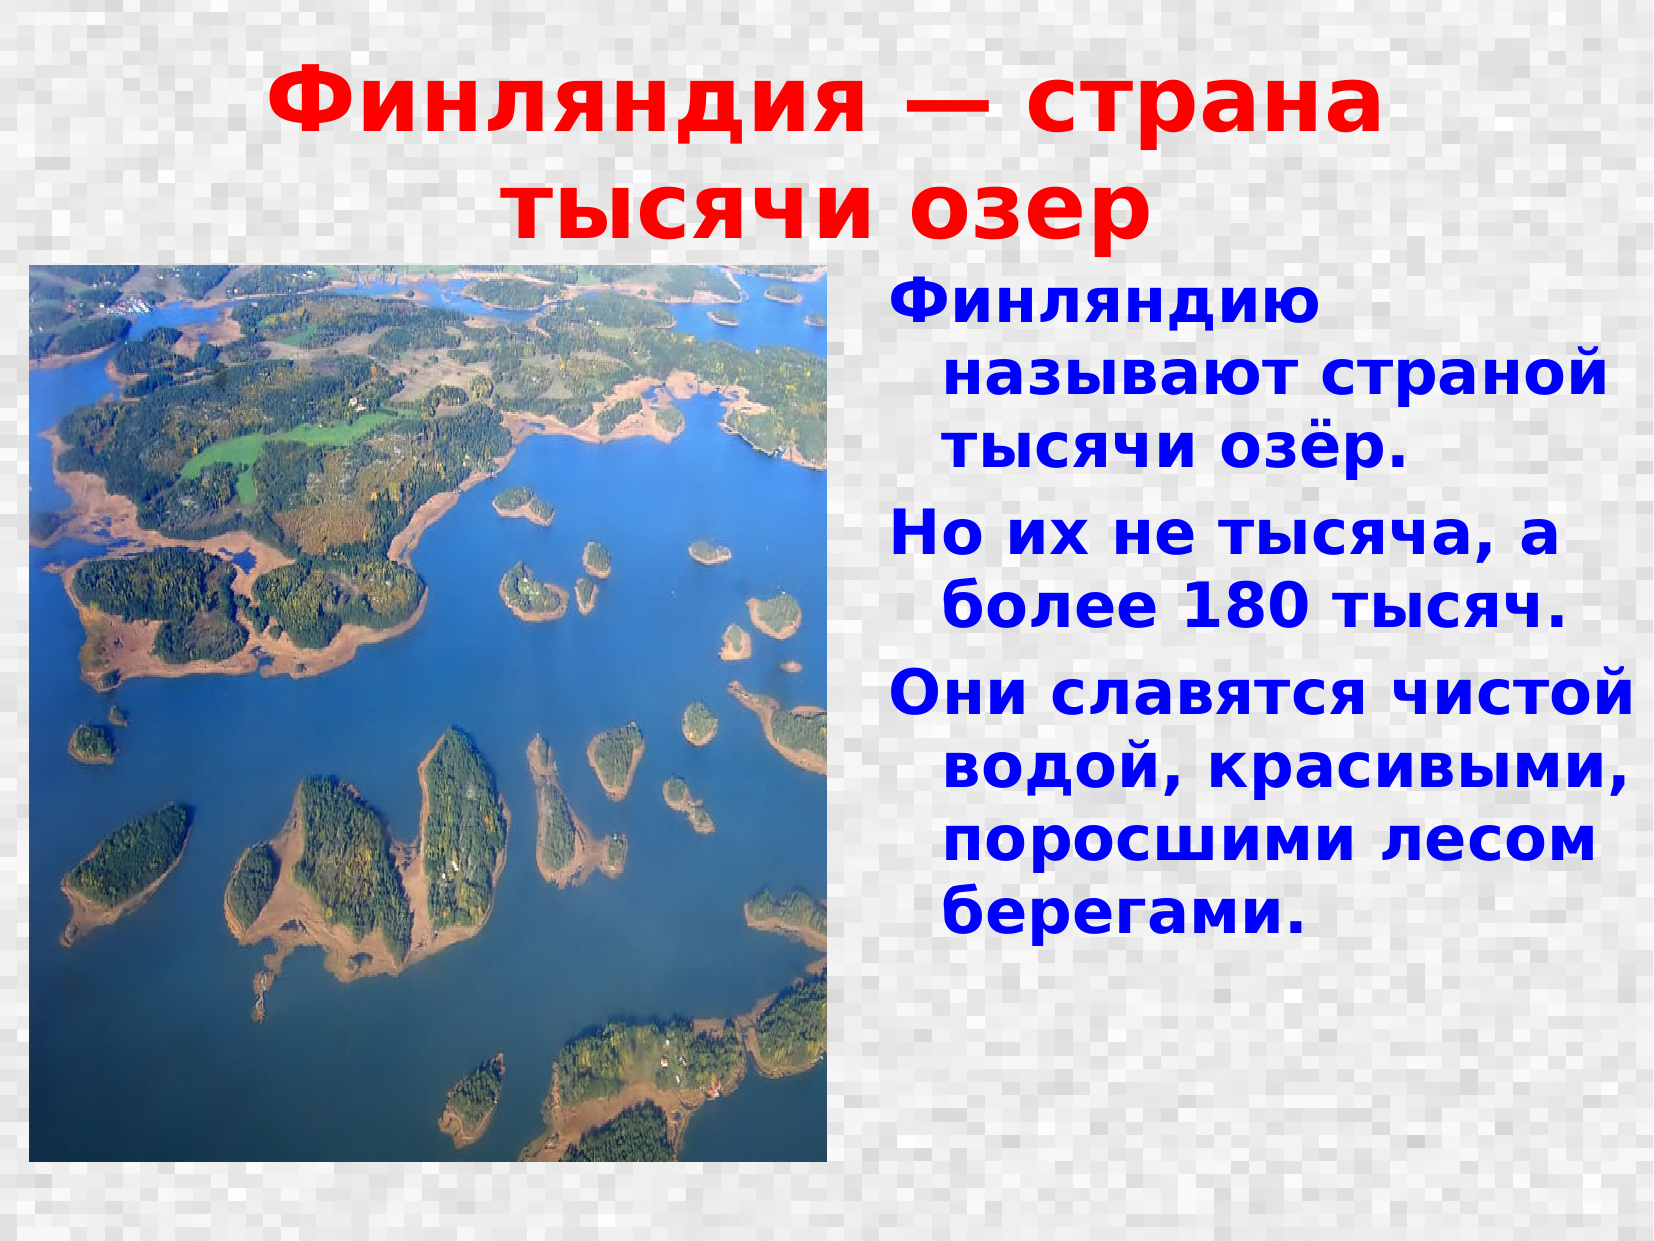

# Финляндия — страна тысячи озер
Финляндию называют страной тысячи озёр.
Но их не тысяча, а более 180 тысяч.
Они славятся чистой водой, красивыми, поросшими лесом берегами.